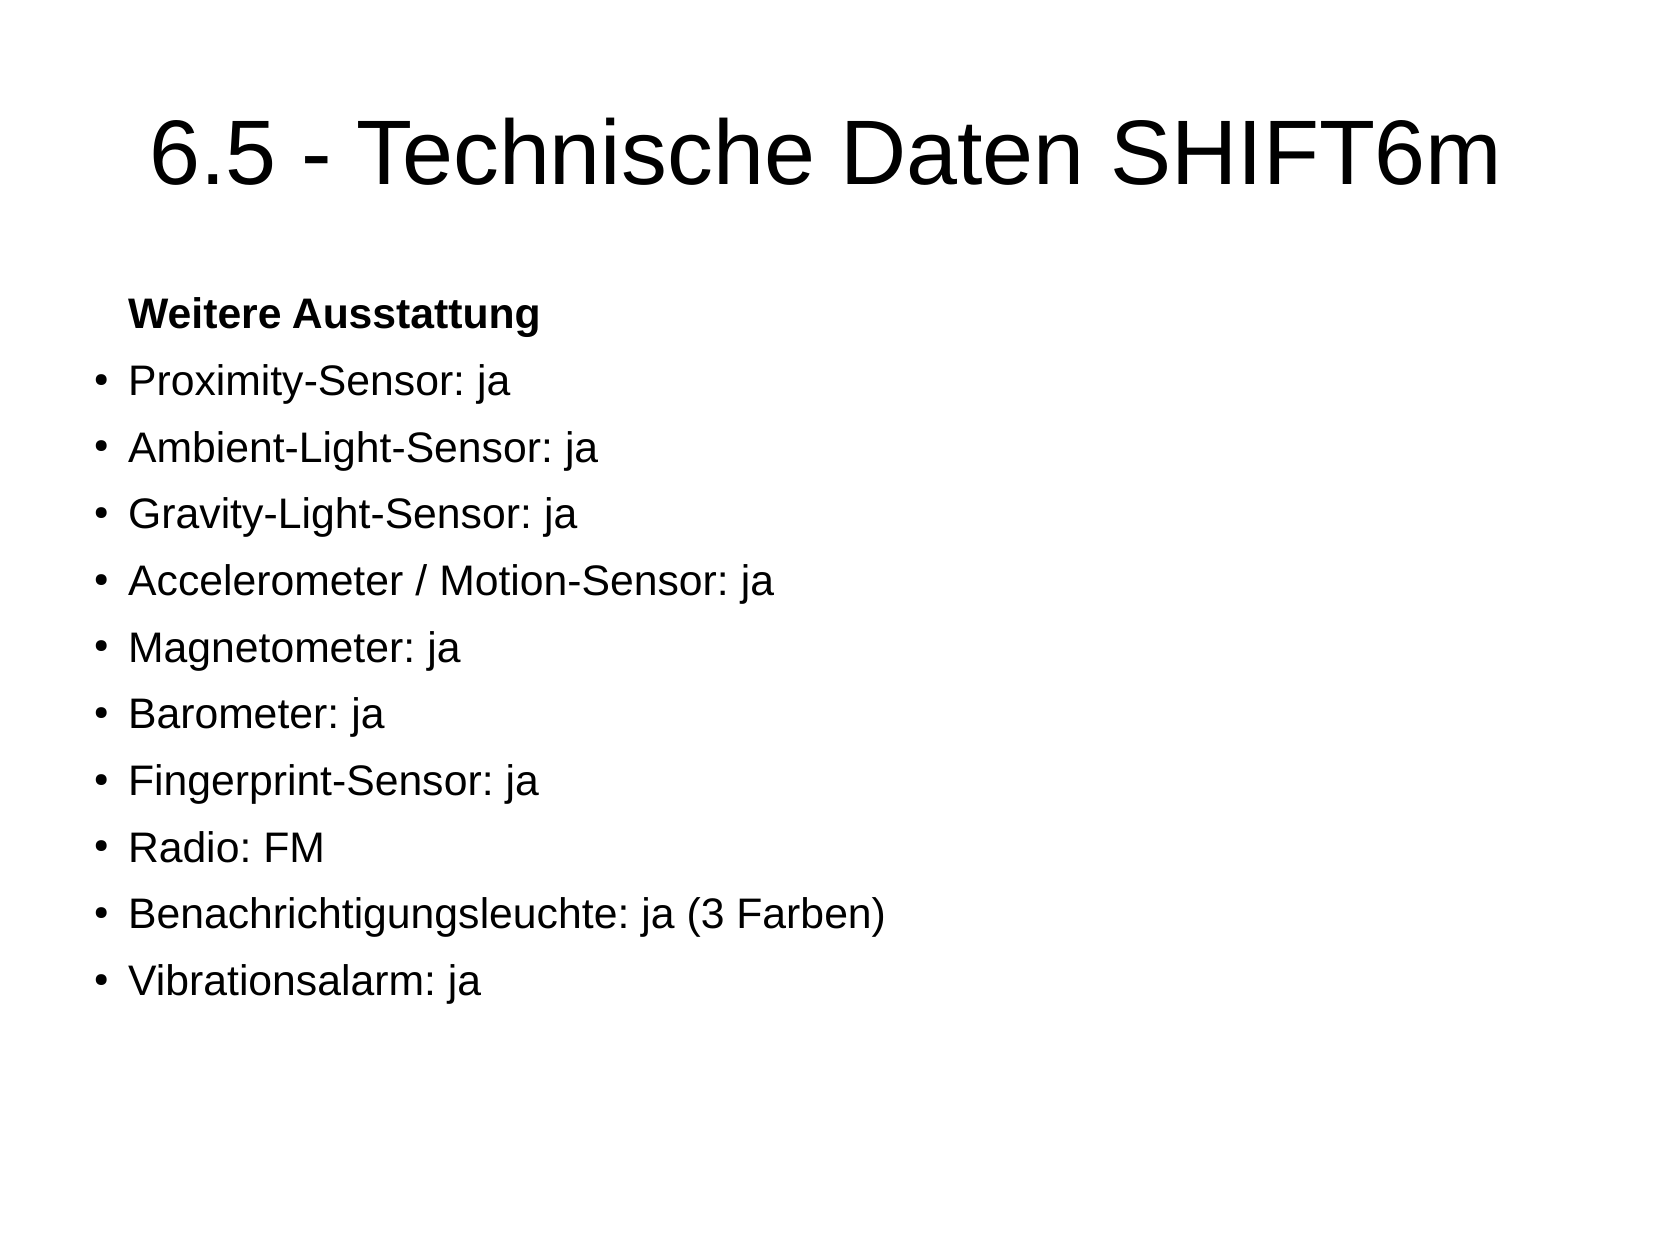

# 6.5 - Technische Daten SHIFT6m
Weitere Ausstattung
Proximity-Sensor: ja
Ambient-Light-Sensor: ja
Gravity-Light-Sensor: ja
Accelerometer / Motion-Sensor: ja
Magnetometer: ja
Barometer: ja
Fingerprint-Sensor: ja
Radio: FM
Benachrichtigungsleuchte: ja (3 Farben)
Vibrationsalarm: ja